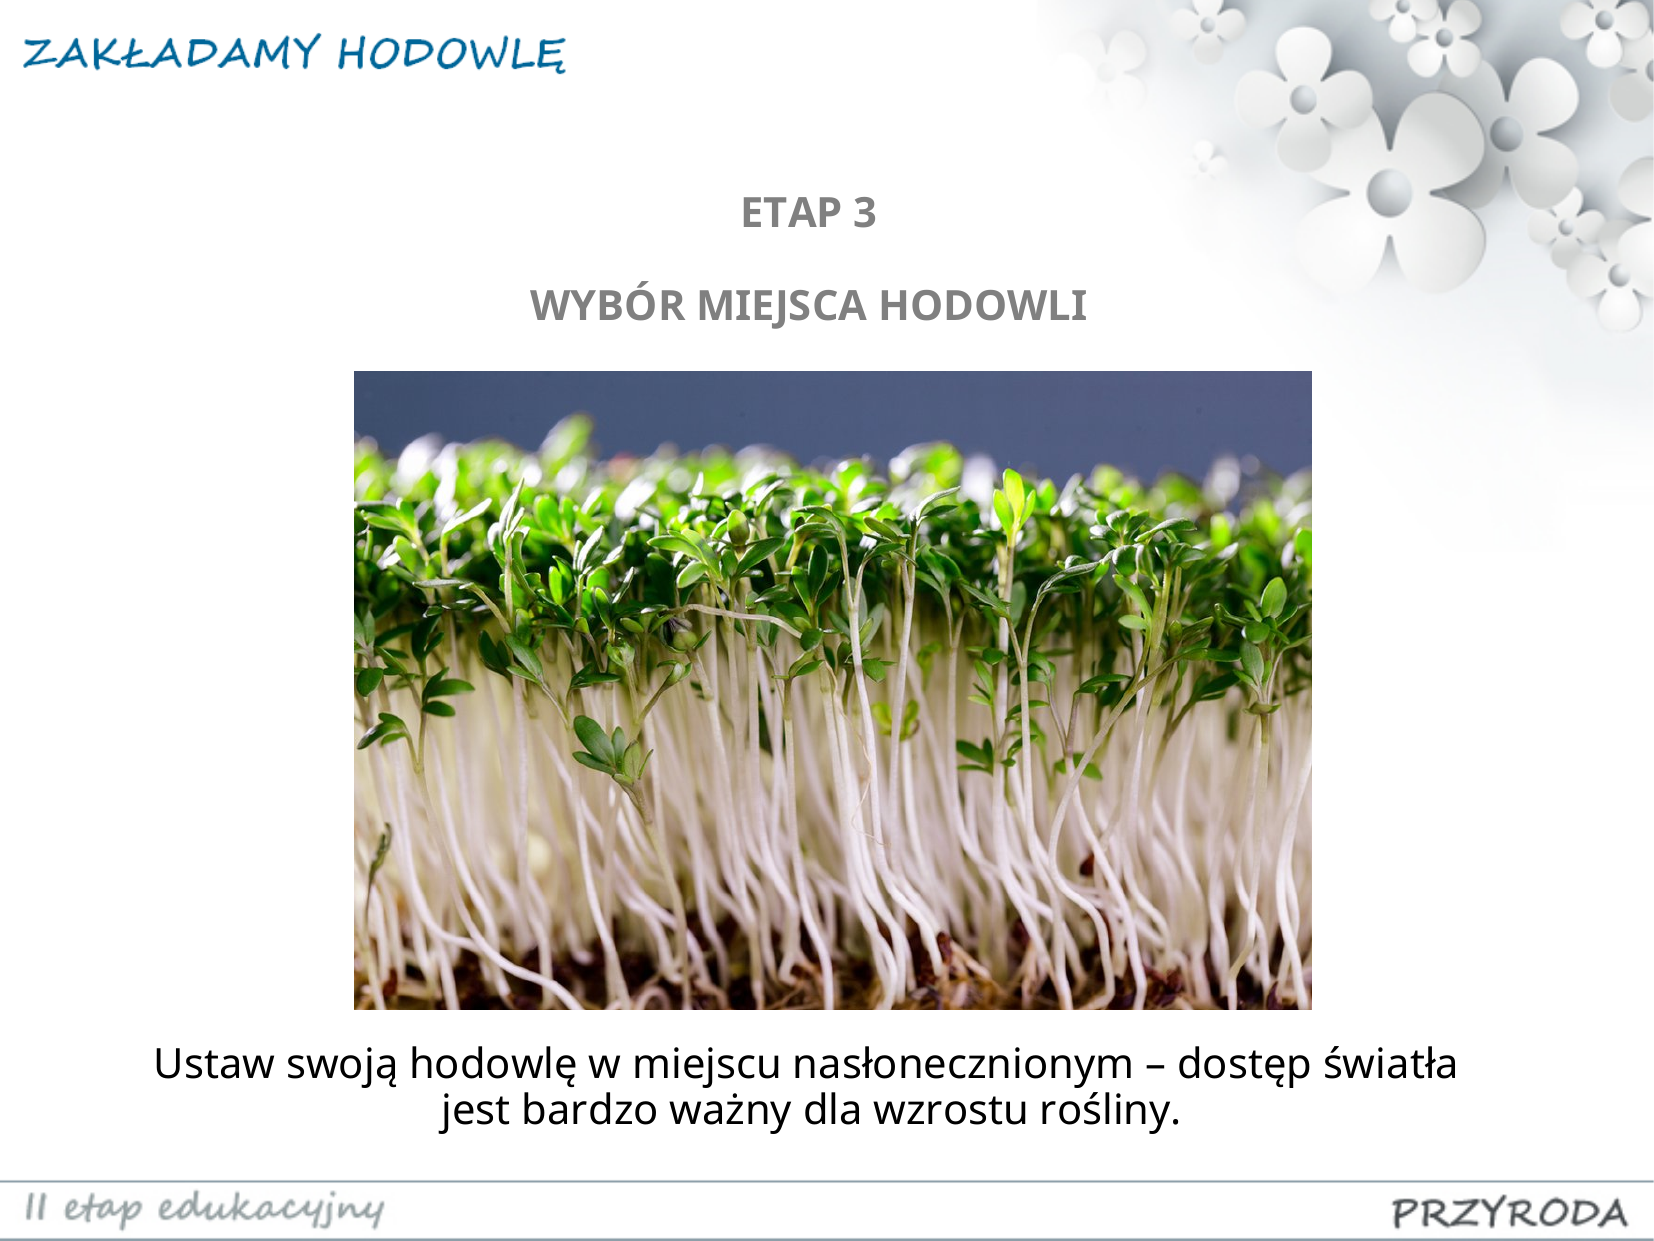

ETAP 3
WYBÓR MIEJSCA HODOWLI
Ustaw swoją hodowlę w miejscu nasłonecznionym – dostęp światła
jest bardzo ważny dla wzrostu rośliny.